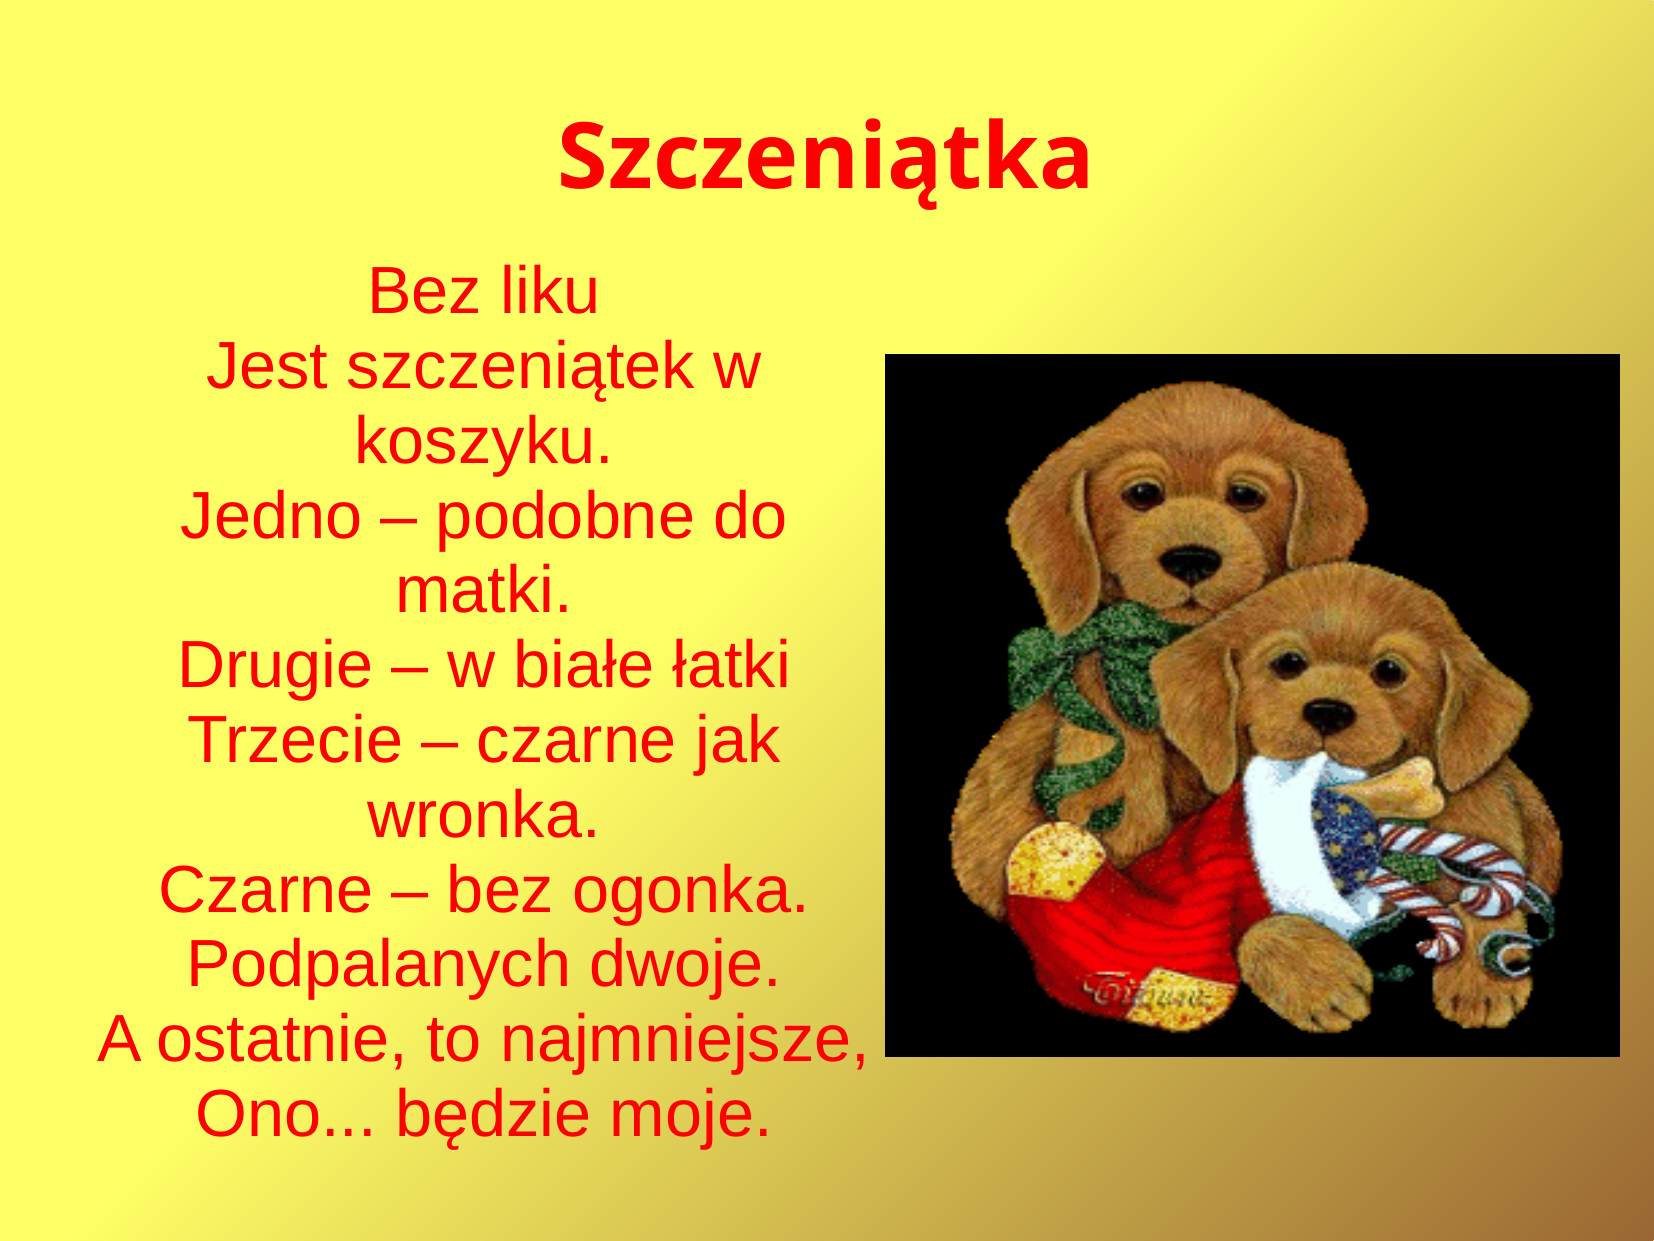

# Szczeniątka
Bez liku
Jest szczeniątek w koszyku.
Jedno – podobne do matki.
Drugie – w białe łatki
Trzecie – czarne jak wronka.
Czarne – bez ogonka.
Podpalanych dwoje.
A ostatnie, to najmniejsze,
Ono... będzie moje.